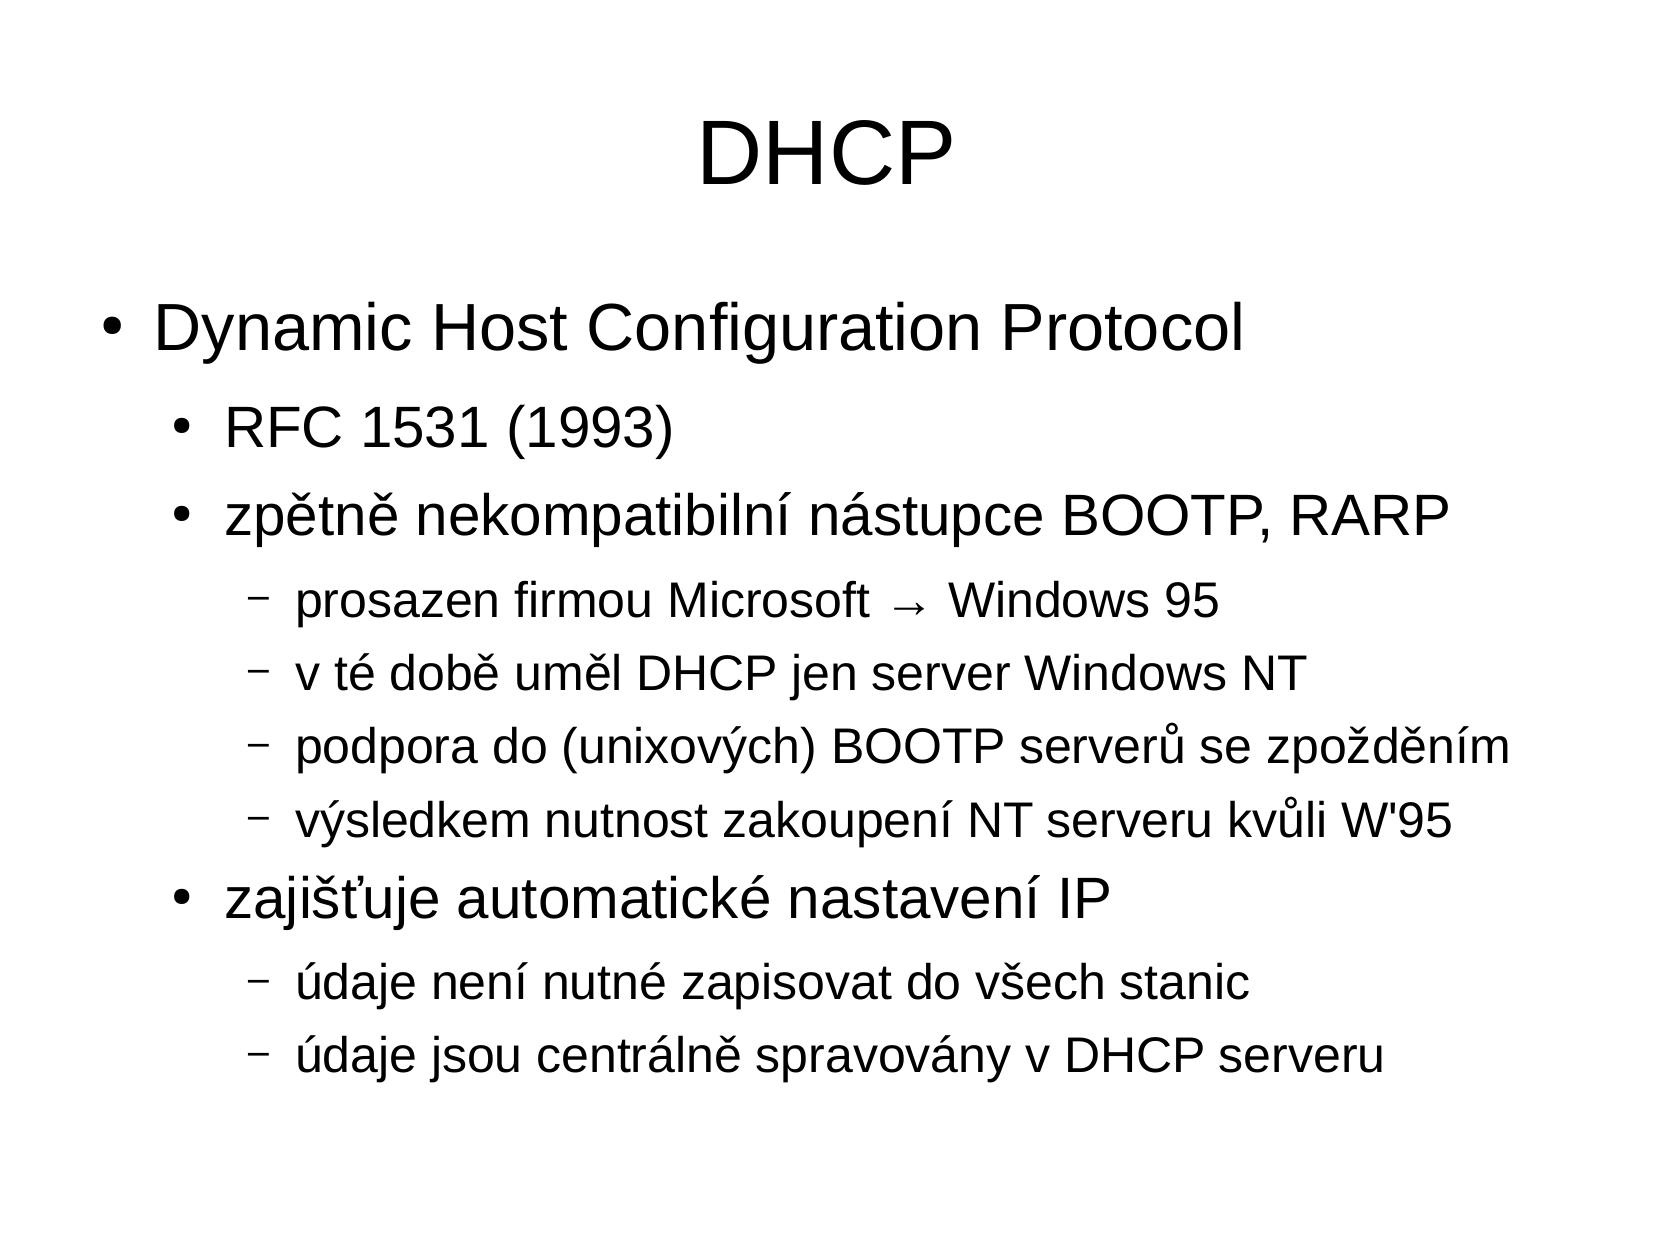

# DHCP
Dynamic Host Configuration Protocol
RFC 1531 (1993)
zpětně nekompatibilní nástupce BOOTP, RARP
prosazen firmou Microsoft → Windows 95
v té době uměl DHCP jen server Windows NT
podpora do (unixových) BOOTP serverů se zpožděním
výsledkem nutnost zakoupení NT serveru kvůli W'95
zajišťuje automatické nastavení IP
údaje není nutné zapisovat do všech stanic
údaje jsou centrálně spravovány v DHCP serveru